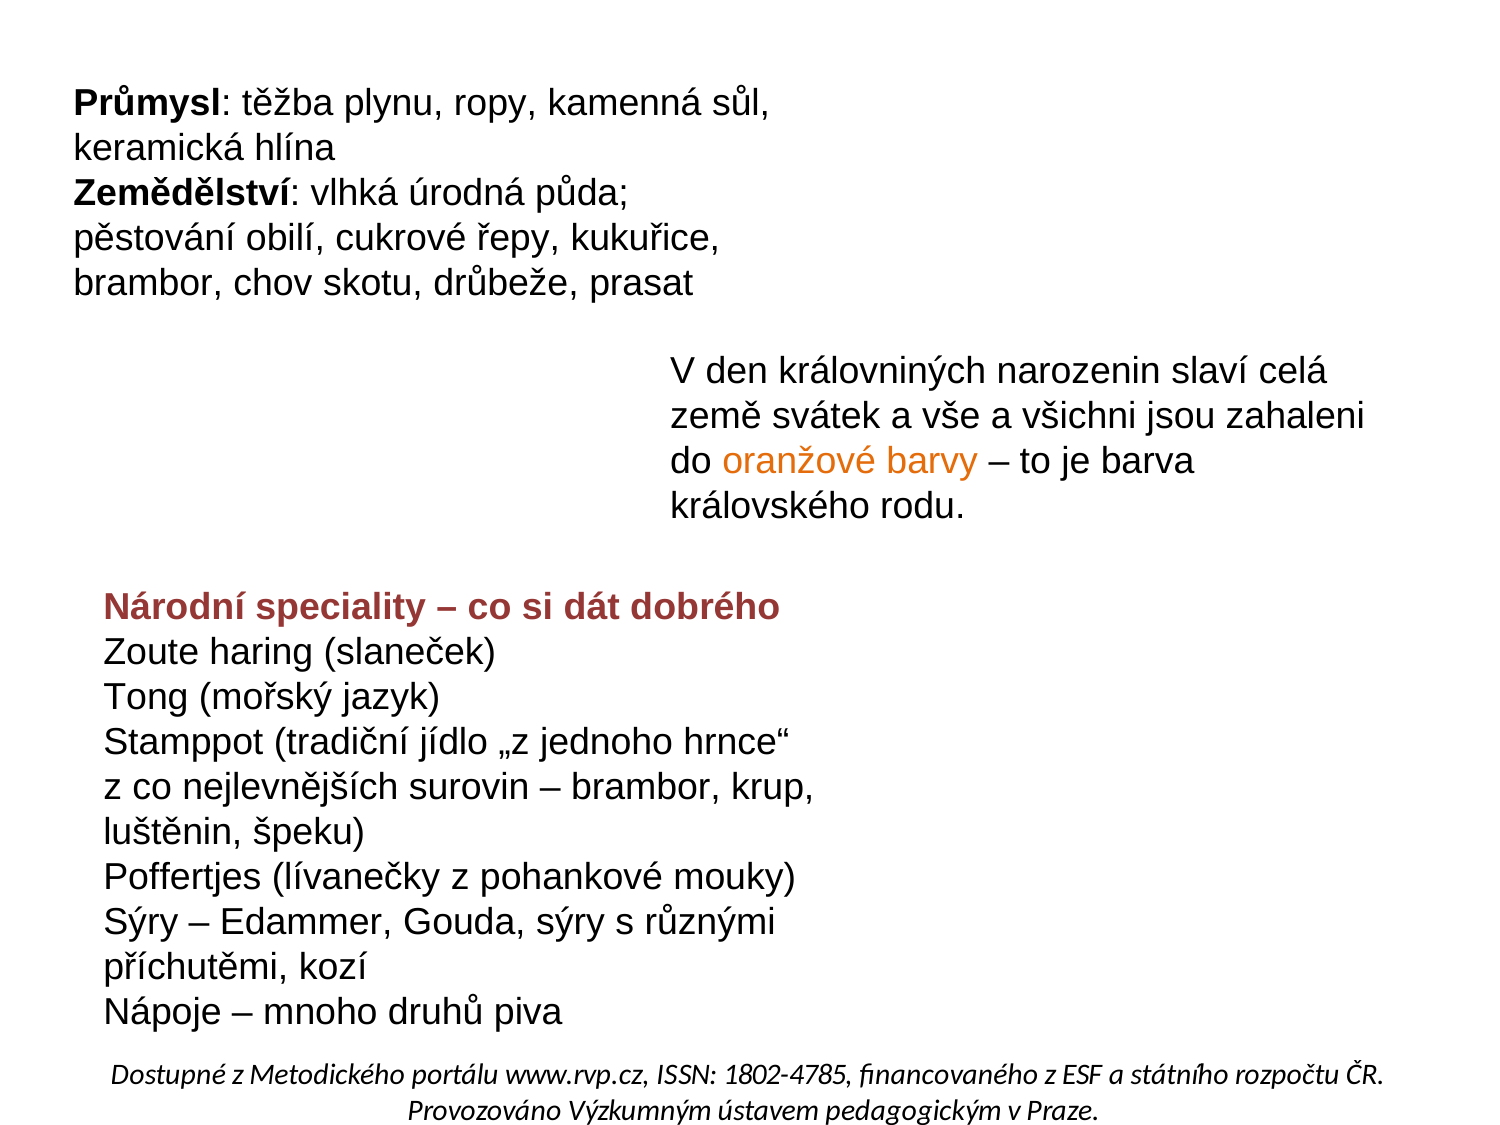

Průmysl: těžba plynu, ropy, kamenná sůl, keramická hlína
Zemědělství: vlhká úrodná půda; pěstování obilí, cukrové řepy, kukuřice, brambor, chov skotu, drůbeže, prasat
V den královniných narozenin slaví celá země svátek a vše a všichni jsou zahaleni do oranžové barvy – to je barva královského rodu.
Národní speciality – co si dát dobrého
Zoute haring (slaneček)
Tong (mořský jazyk)
Stamppot (tradiční jídlo „z jednoho hrnce“
z co nejlevnějších surovin – brambor, krup, luštěnin, špeku)
Poffertjes (lívanečky z pohankové mouky)
Sýry – Edammer, Gouda, sýry s různými příchutěmi, kozí
Nápoje – mnoho druhů piva